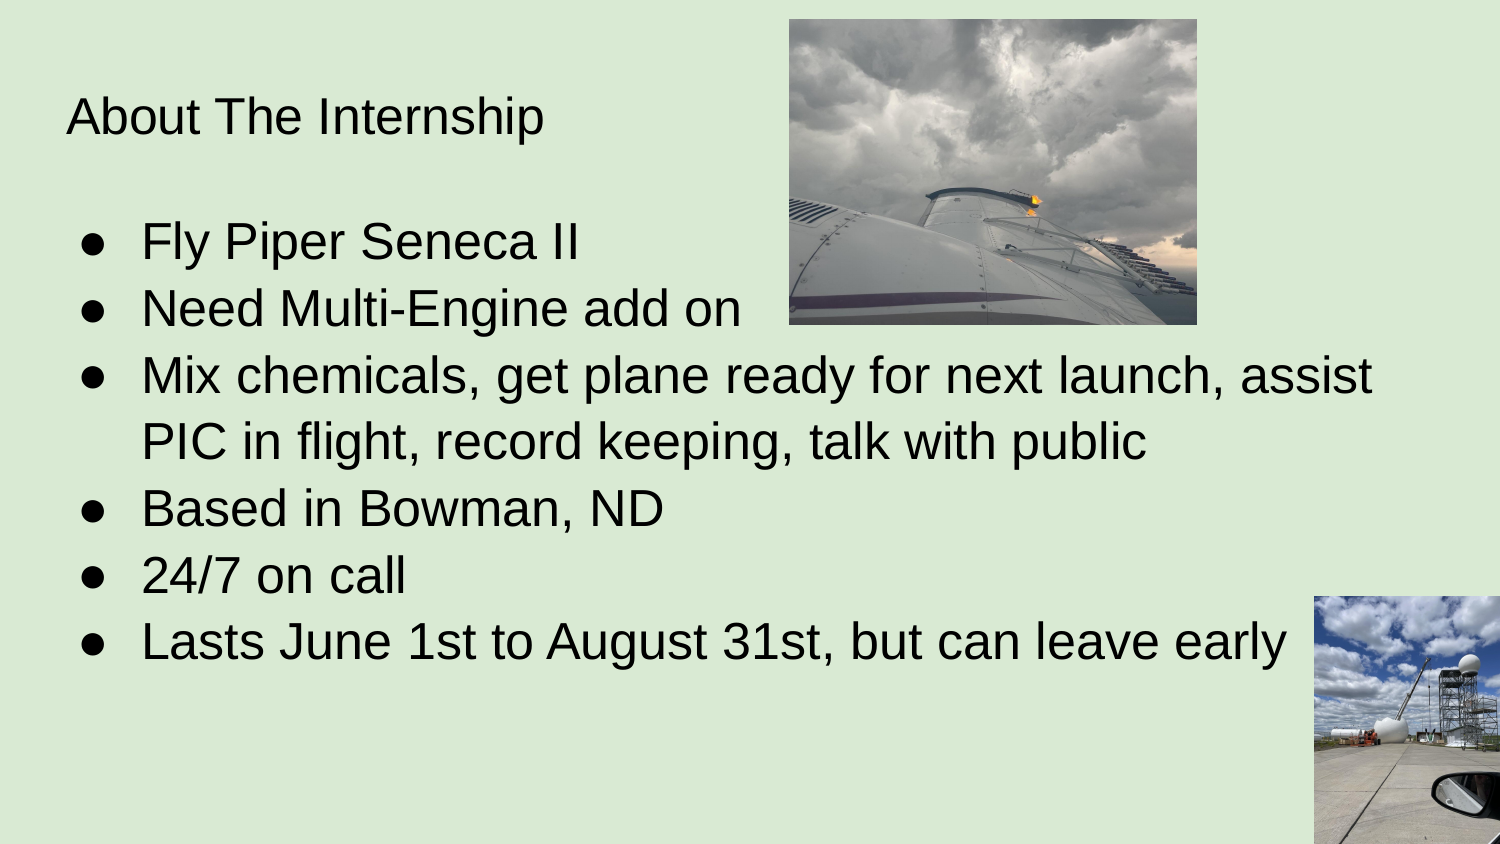

# About The Internship
Fly Piper Seneca II
Need Multi-Engine add on
Mix chemicals, get plane ready for next launch, assist PIC in flight, record keeping, talk with public
Based in Bowman, ND
24/7 on call
Lasts June 1st to August 31st, but can leave early